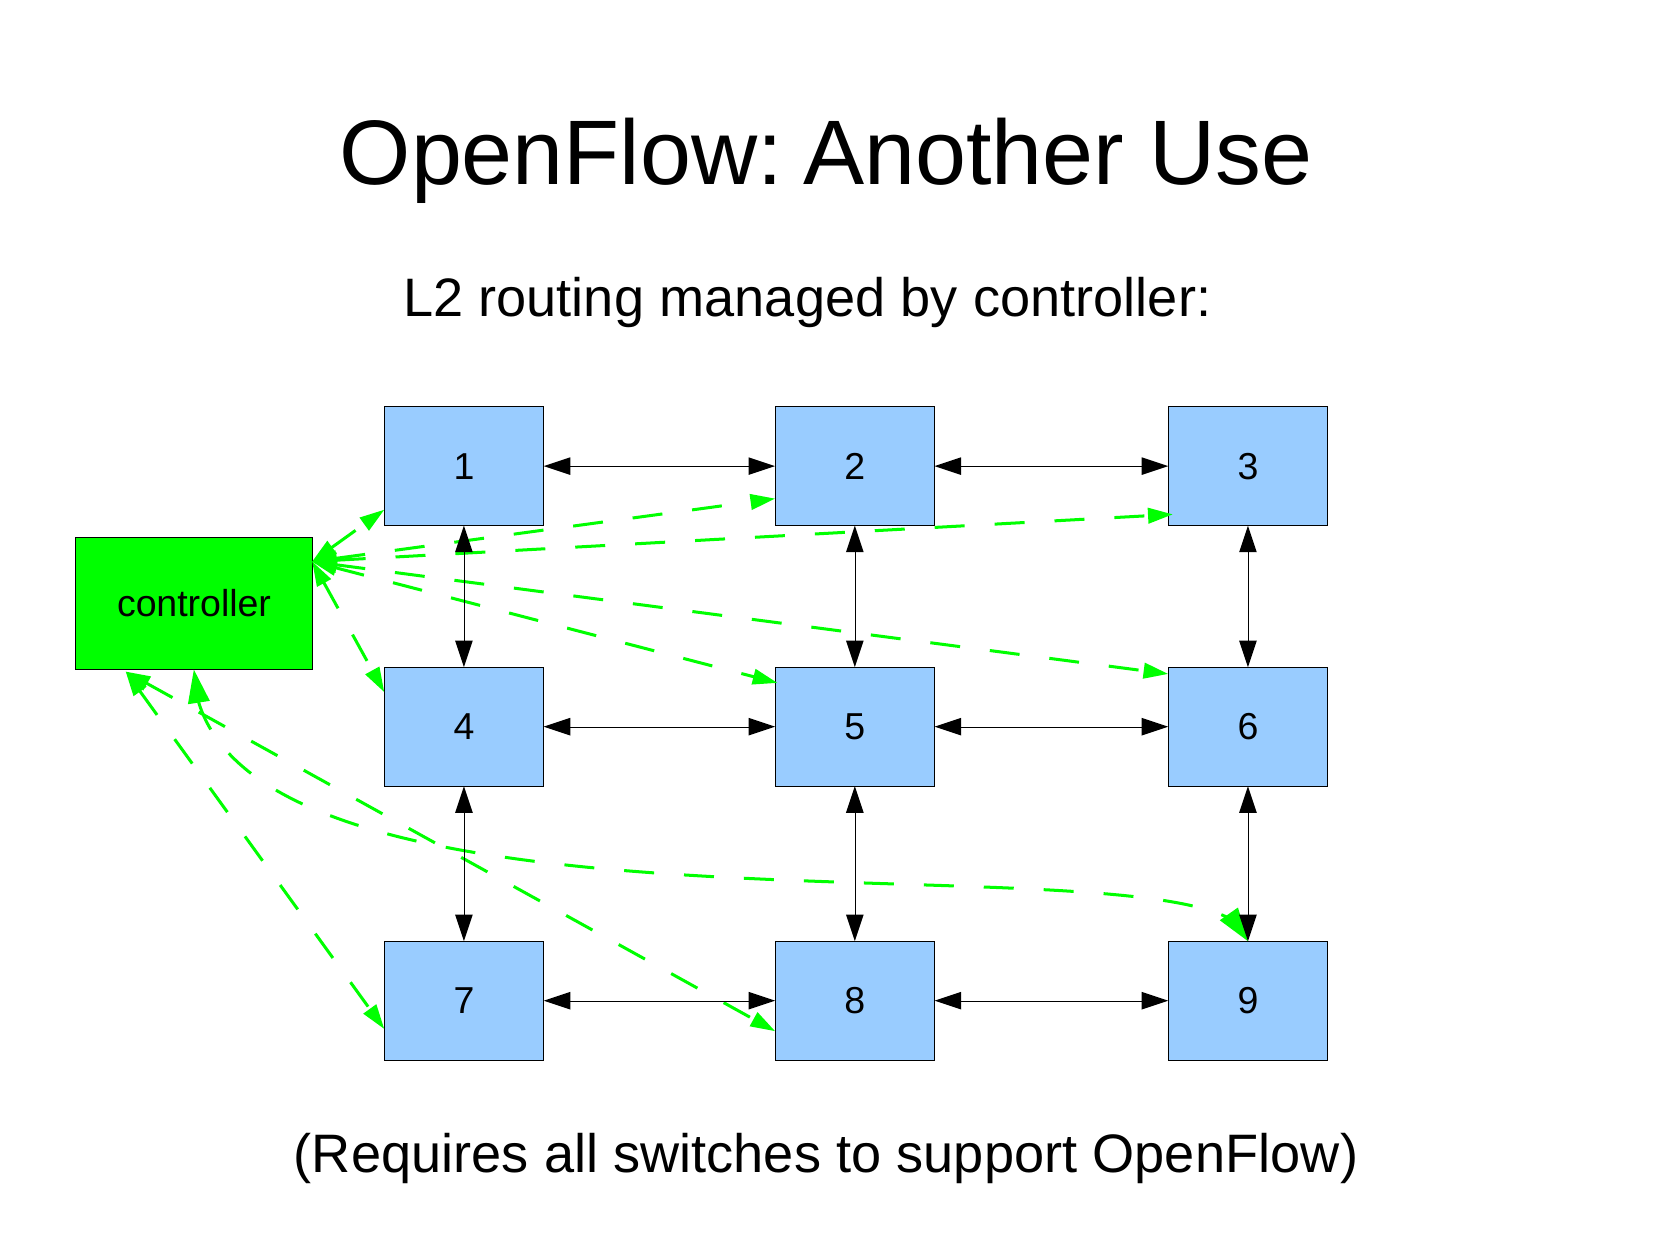

# OpenFlow: Another Use
L2 routing managed by controller:
1
2
3
controller
4
5
6
7
8
9
(Requires all switches to support OpenFlow)